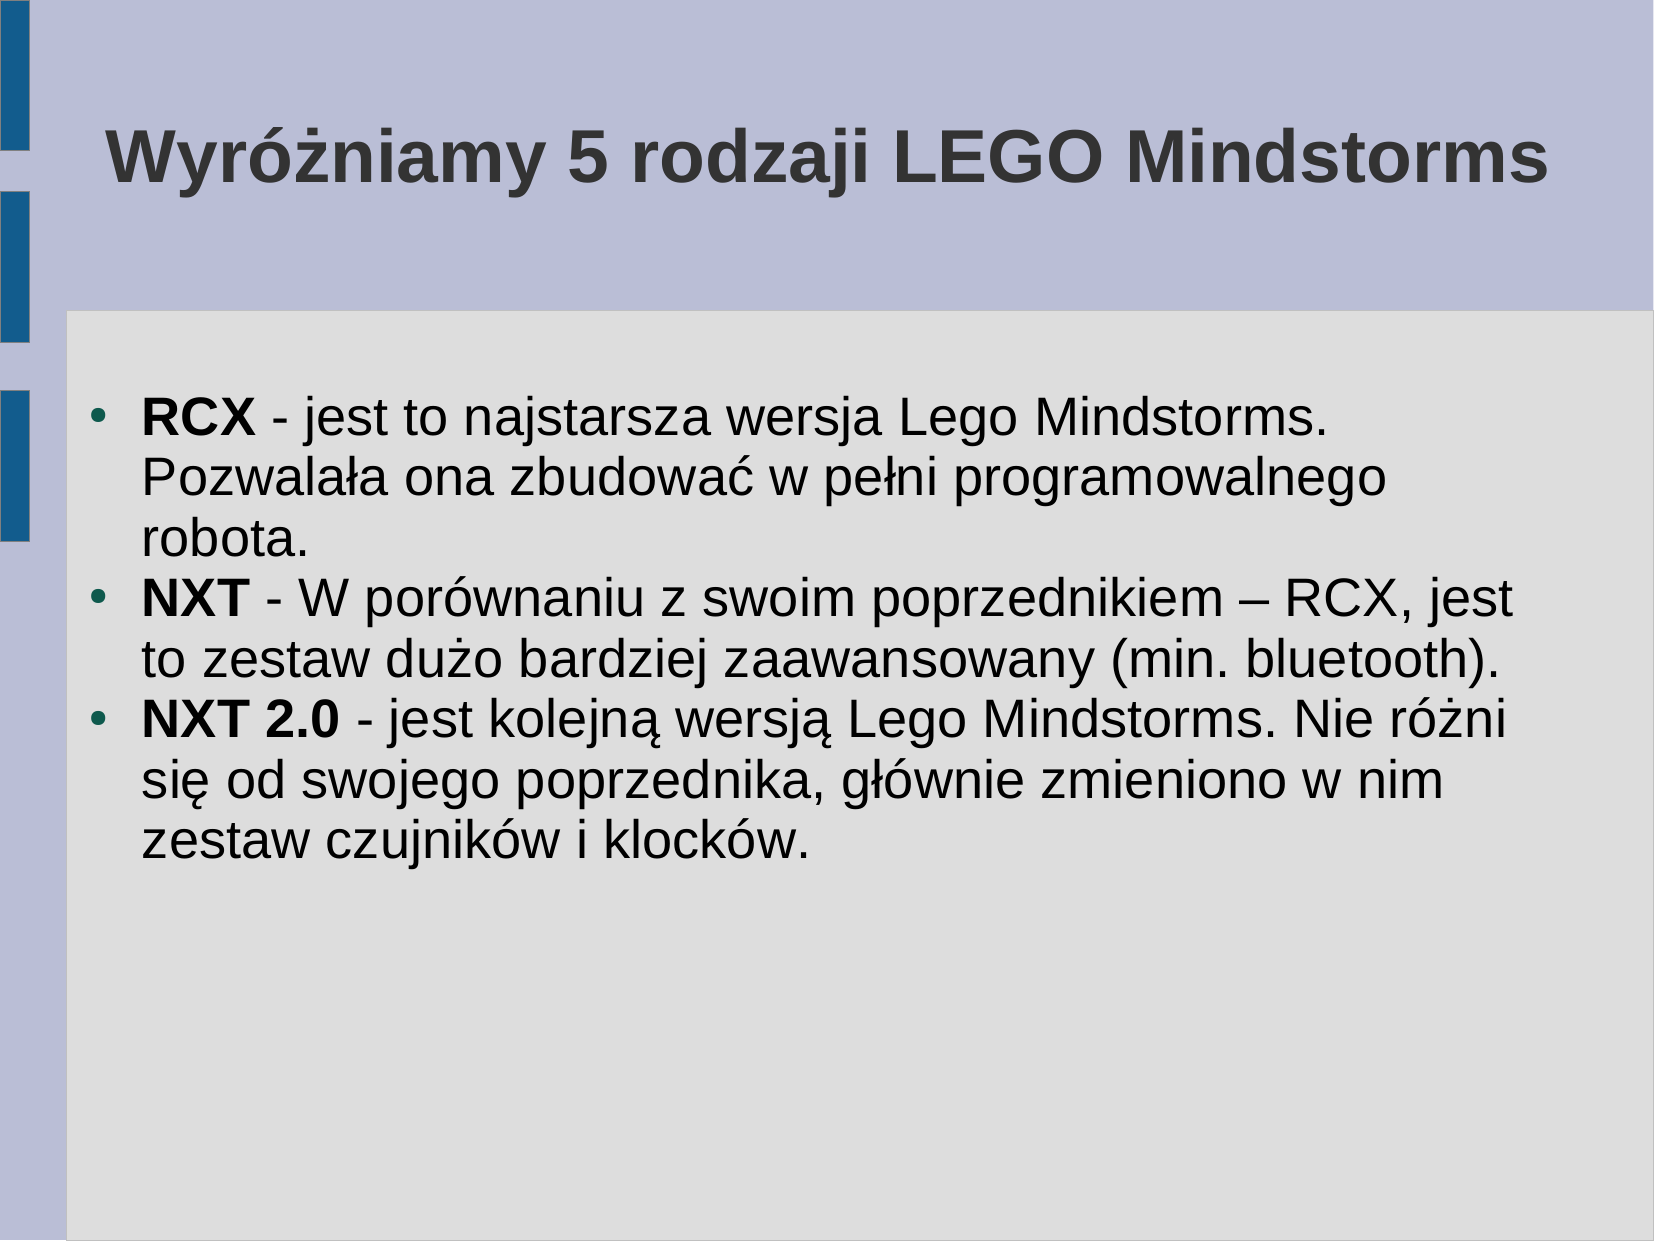

# Wyróżniamy 5 rodzaji LEGO Mindstorms
RCX - jest to najstarsza wersja Lego Mindstorms. Pozwalała ona zbudować w pełni programowalnego robota.
NXT - W porównaniu z swoim poprzednikiem – RCX, jest to zestaw dużo bardziej zaawansowany (min. bluetooth).
NXT 2.0 - jest kolejną wersją Lego Mindstorms. Nie różni się od swojego poprzednika, głównie zmieniono w nim zestaw czujników i klocków.